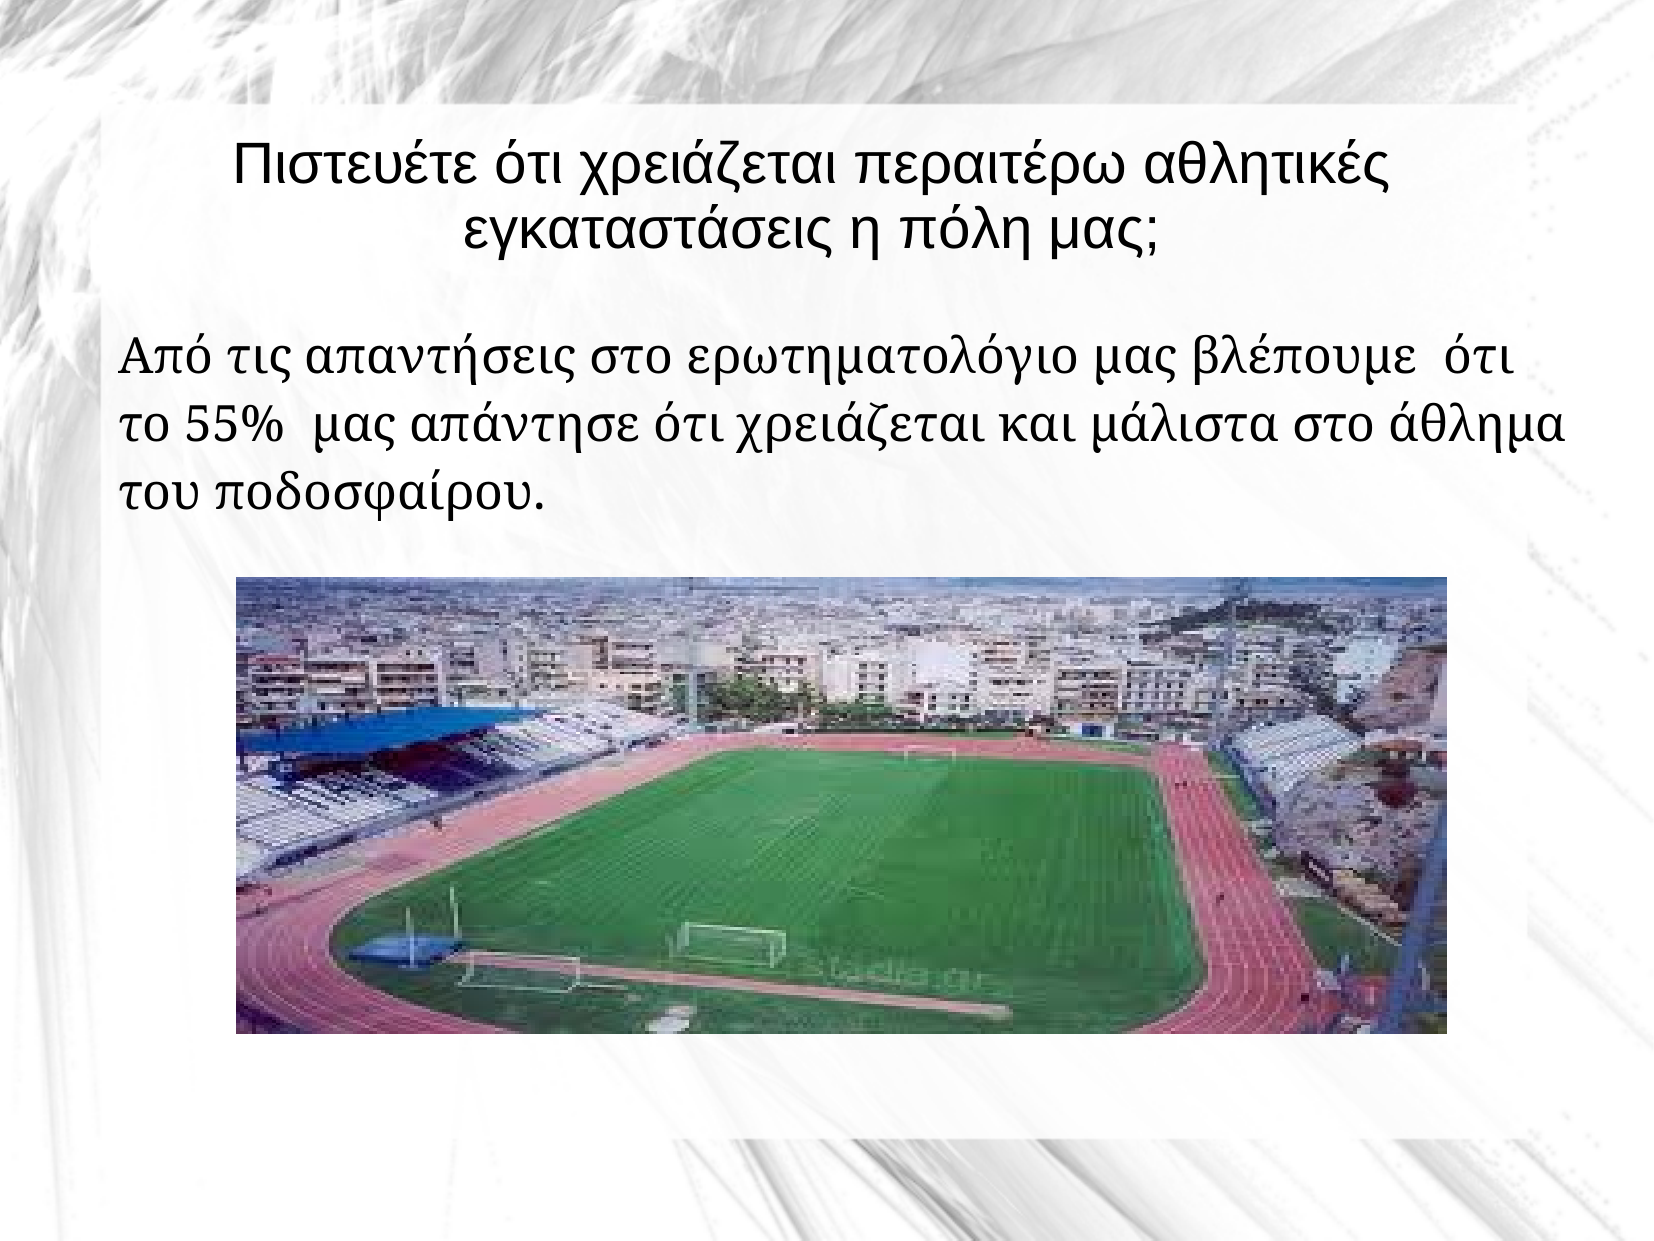

# Πιστευέτε ότι χρειάζεται περαιτέρω αθλητικές εγκαταστάσεις η πόλη μας;
Από τις απαντήσεις στο ερωτηματολόγιο μας βλέπουμε ότι το 55% μας απάντησε ότι χρειάζεται και μάλιστα στο άθλημα του ποδοσφαίρου.